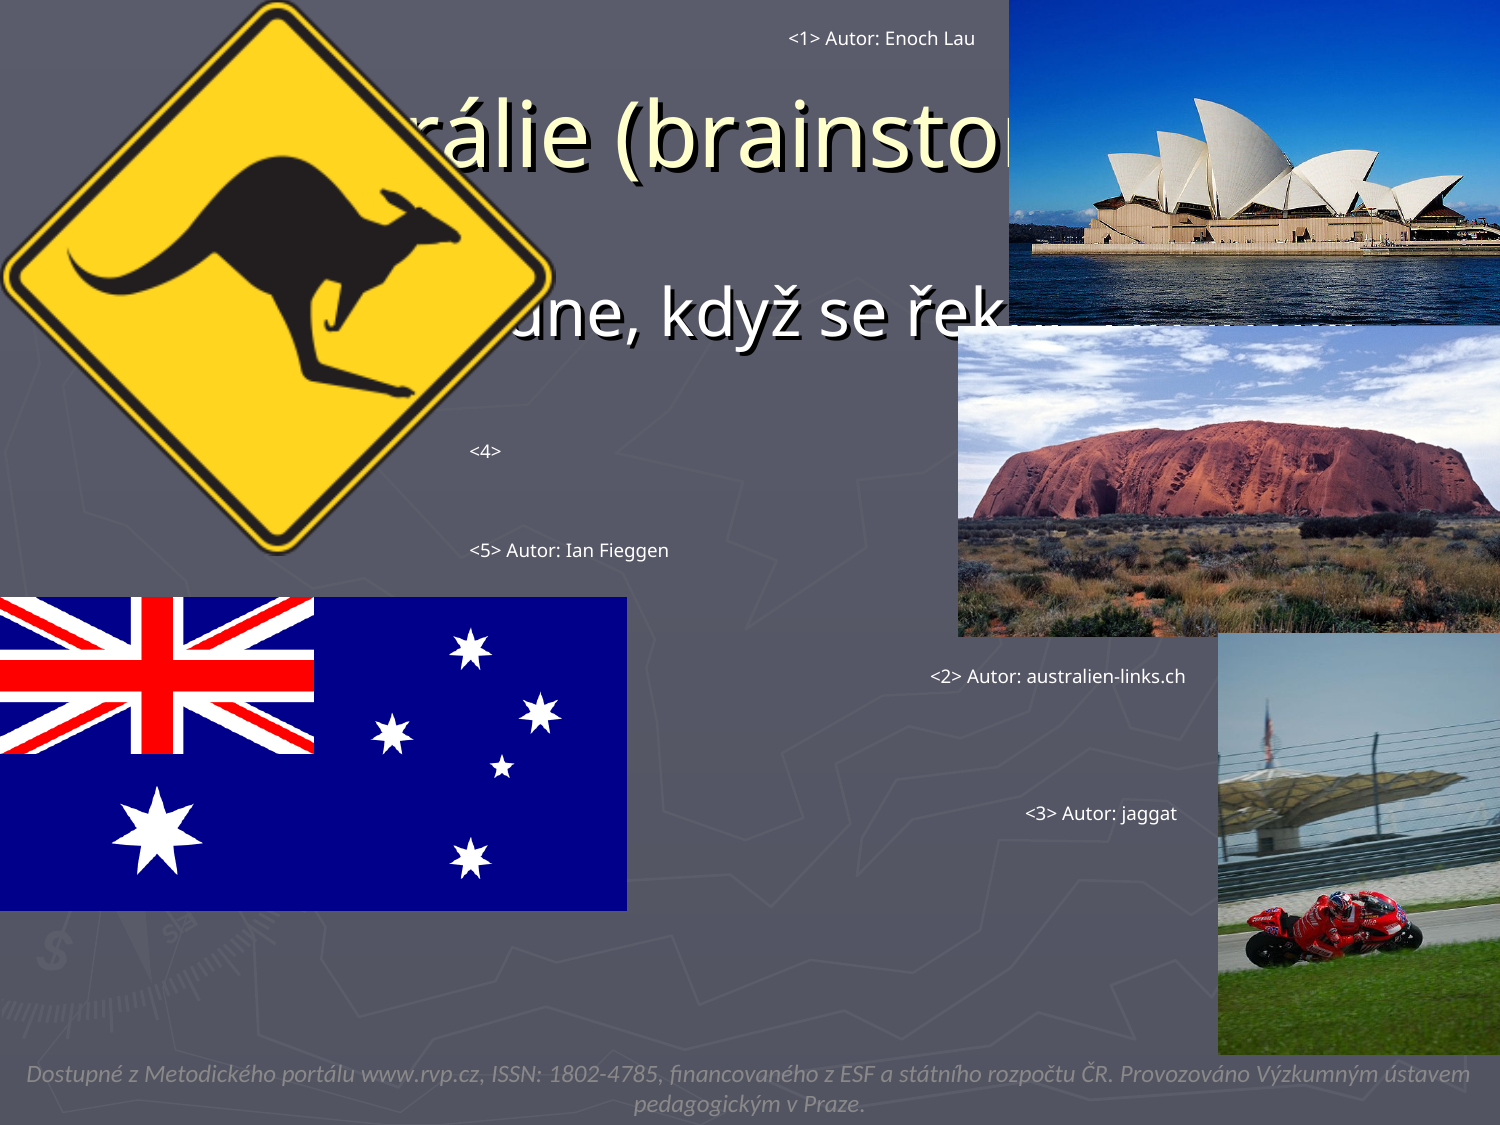

<1> Autor: Enoch Lau
# Austrálie (brainstorming)
Co Vás napadne, když se řekne Austrálie?
<4>
<5> Autor: Ian Fieggen
<2> Autor: australien-links.ch
 <3> Autor: jaggat
Dostupné z Metodického portálu www.rvp.cz, ISSN: 1802-4785, financovaného z ESF a státního rozpočtu ČR. Provozováno Výzkumným ústavem pedagogickým v Praze.